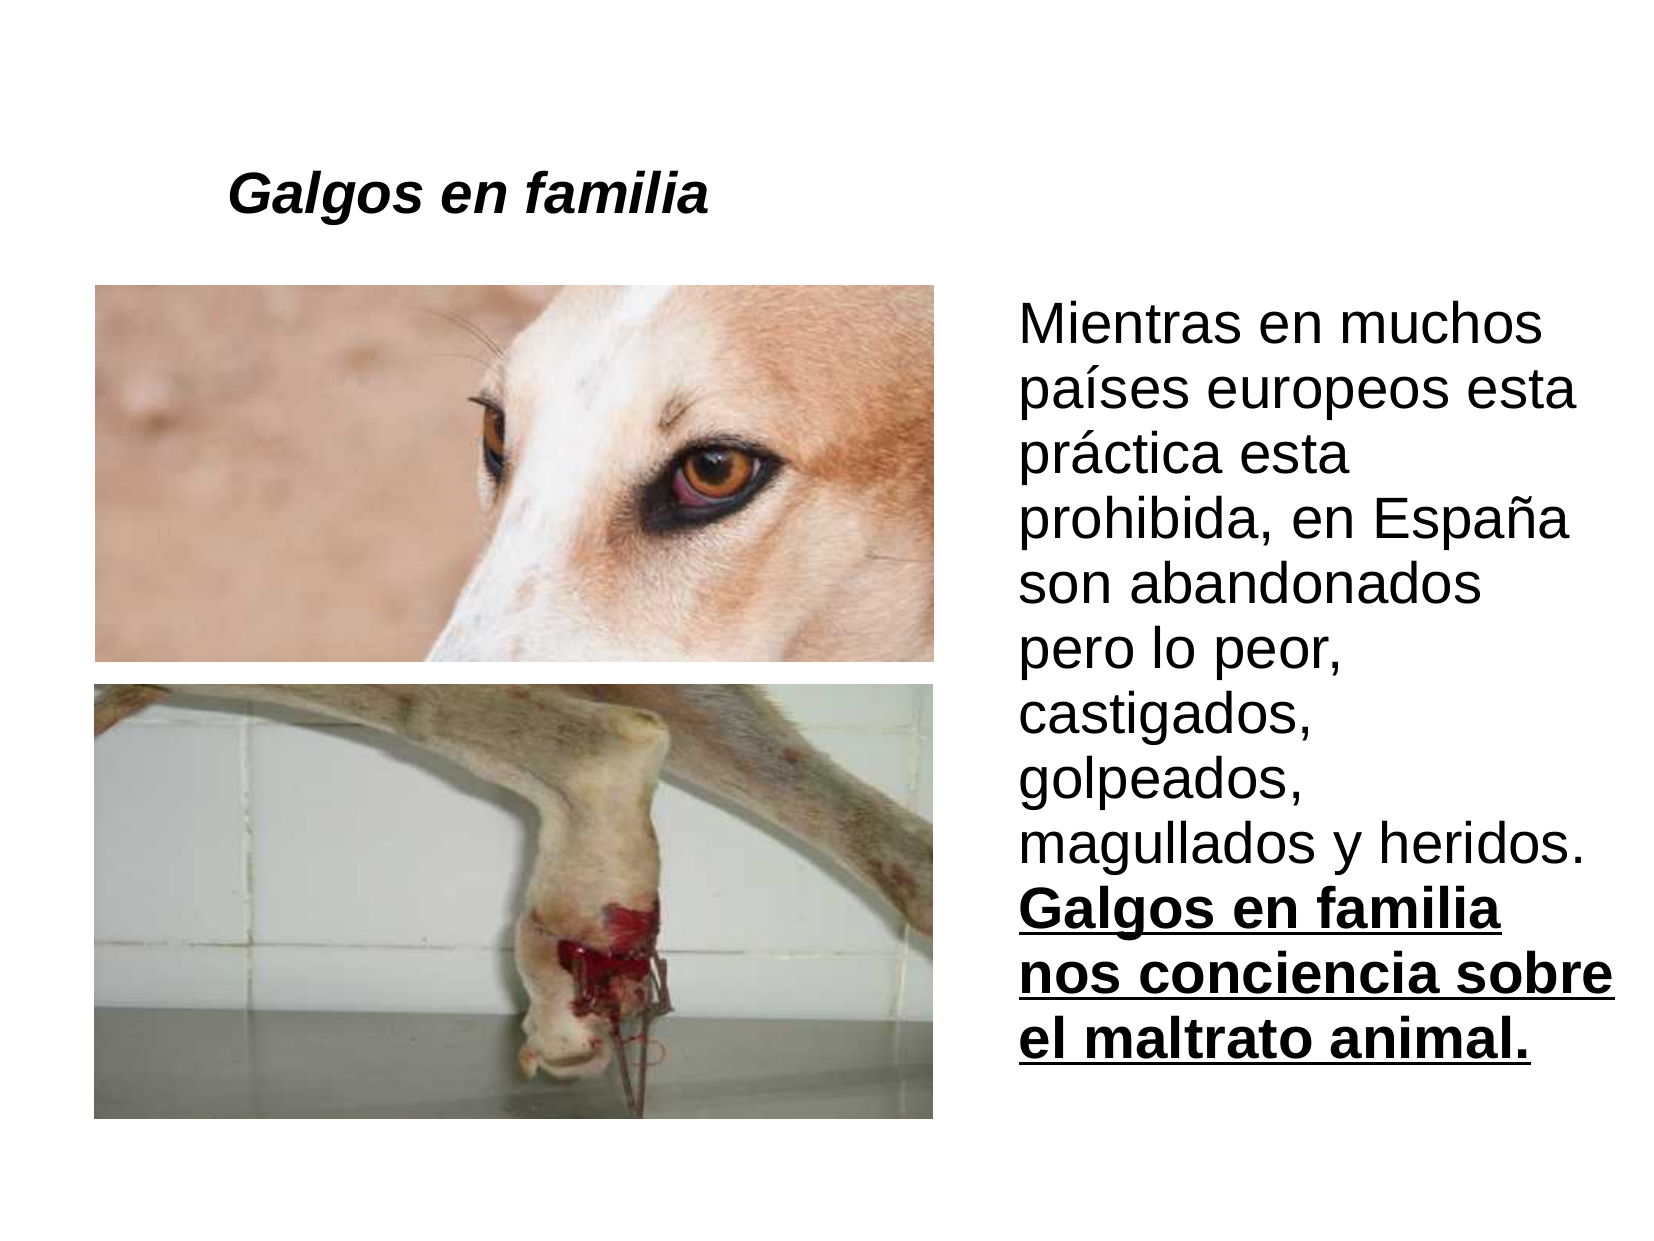

Galgos en familia
Mientras en muchos países europeos esta práctica esta prohibida, en España son abandonados pero lo peor, castigados, golpeados, magullados y heridos.
Galgos en familia nos conciencia sobre el maltrato animal.